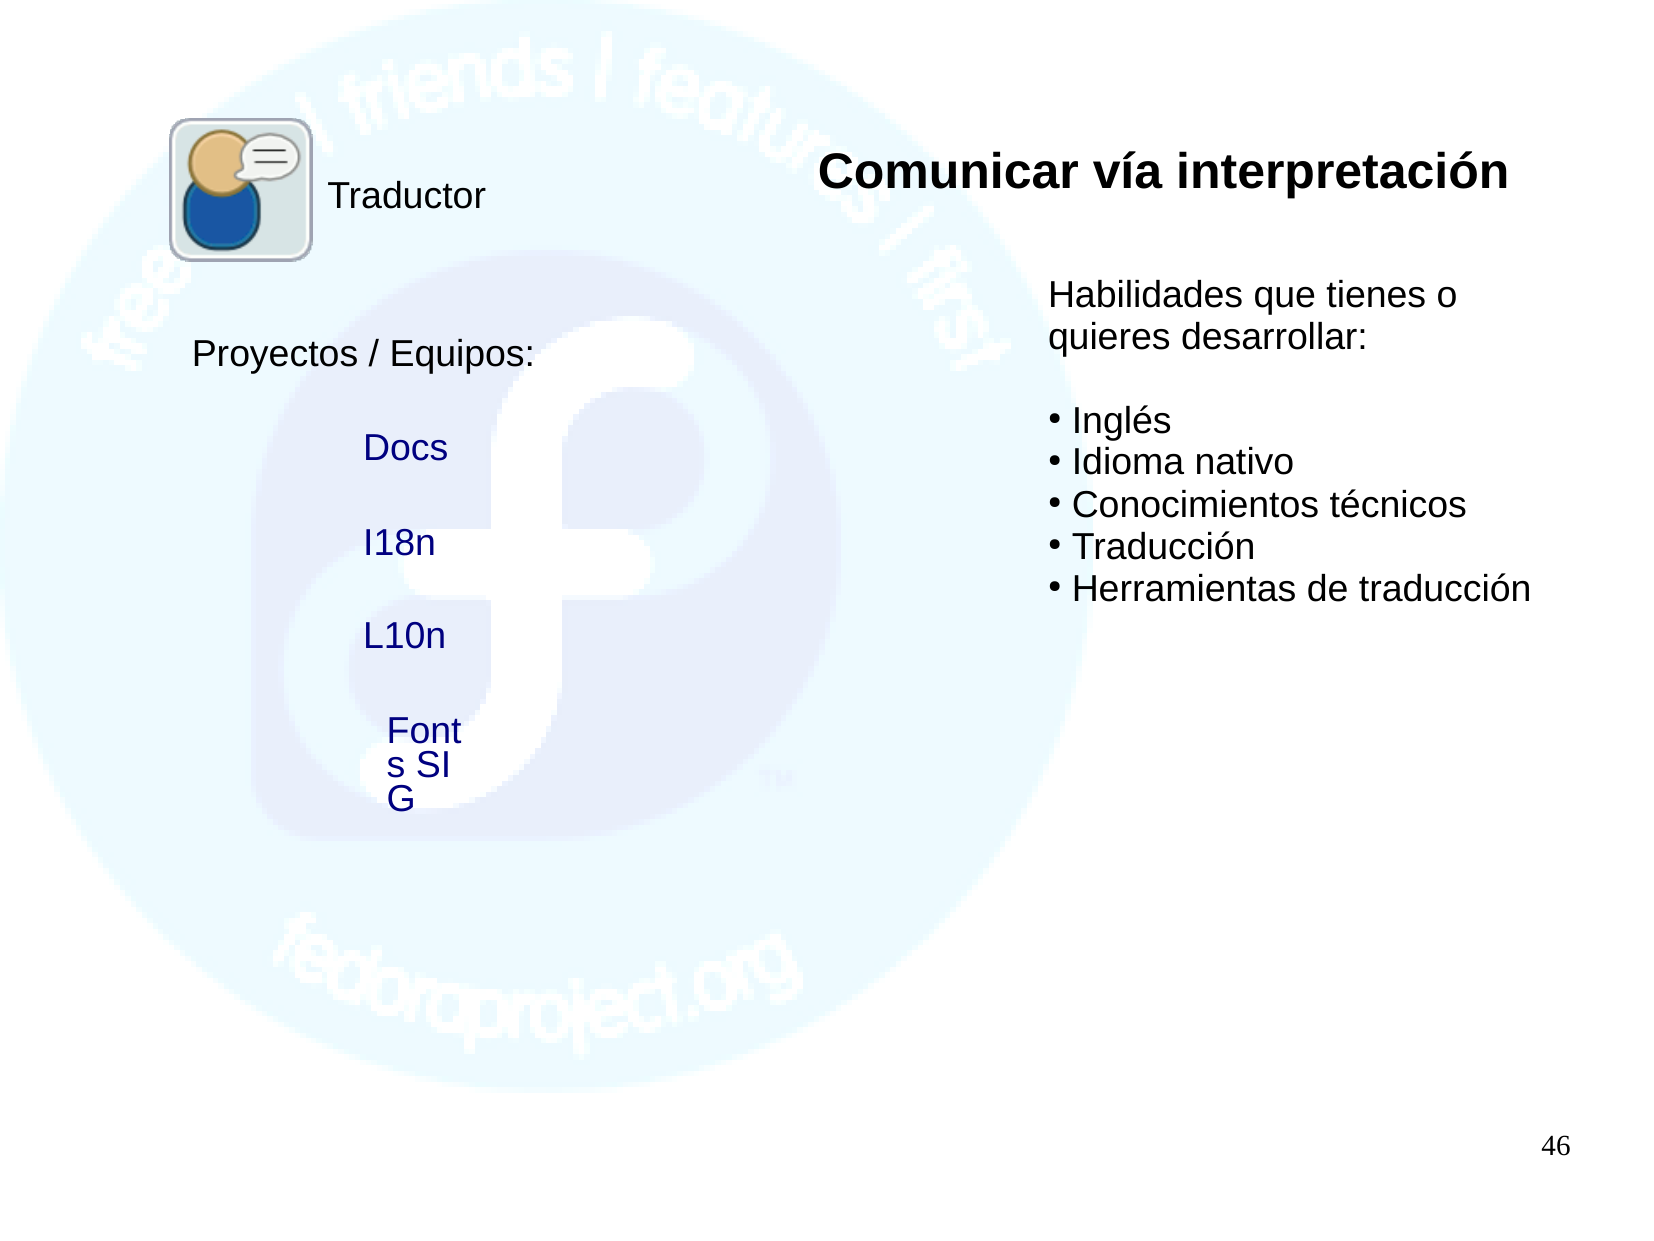

Traductor
Comunicar vía interpretación
Habilidades que tienes o quieres desarrollar:
 Inglés
 Idioma nativo
 Conocimientos técnicos
 Traducción
 Herramientas de traducción
Proyectos / Equipos:
Docs
I18n
L10n
Fonts SIG
46